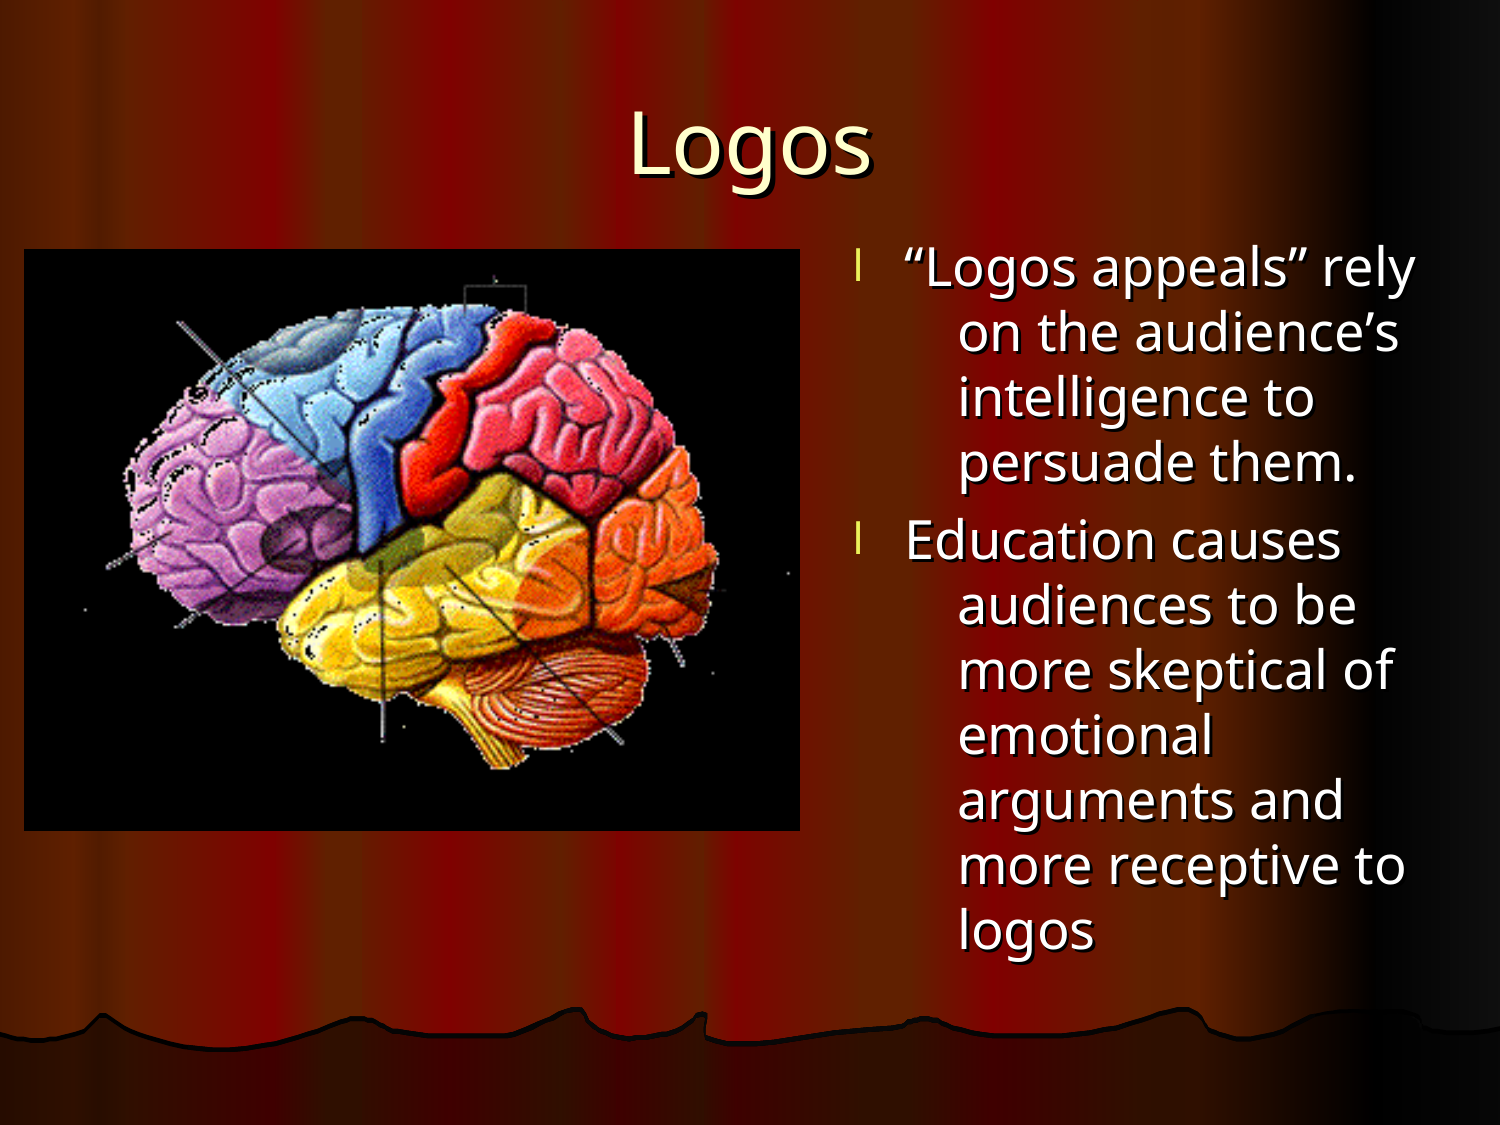

# Logos
“Logos appeals” rely on the audience’s intelligence to persuade them.
Education causes audiences to be more skeptical of emotional arguments and more receptive to logos